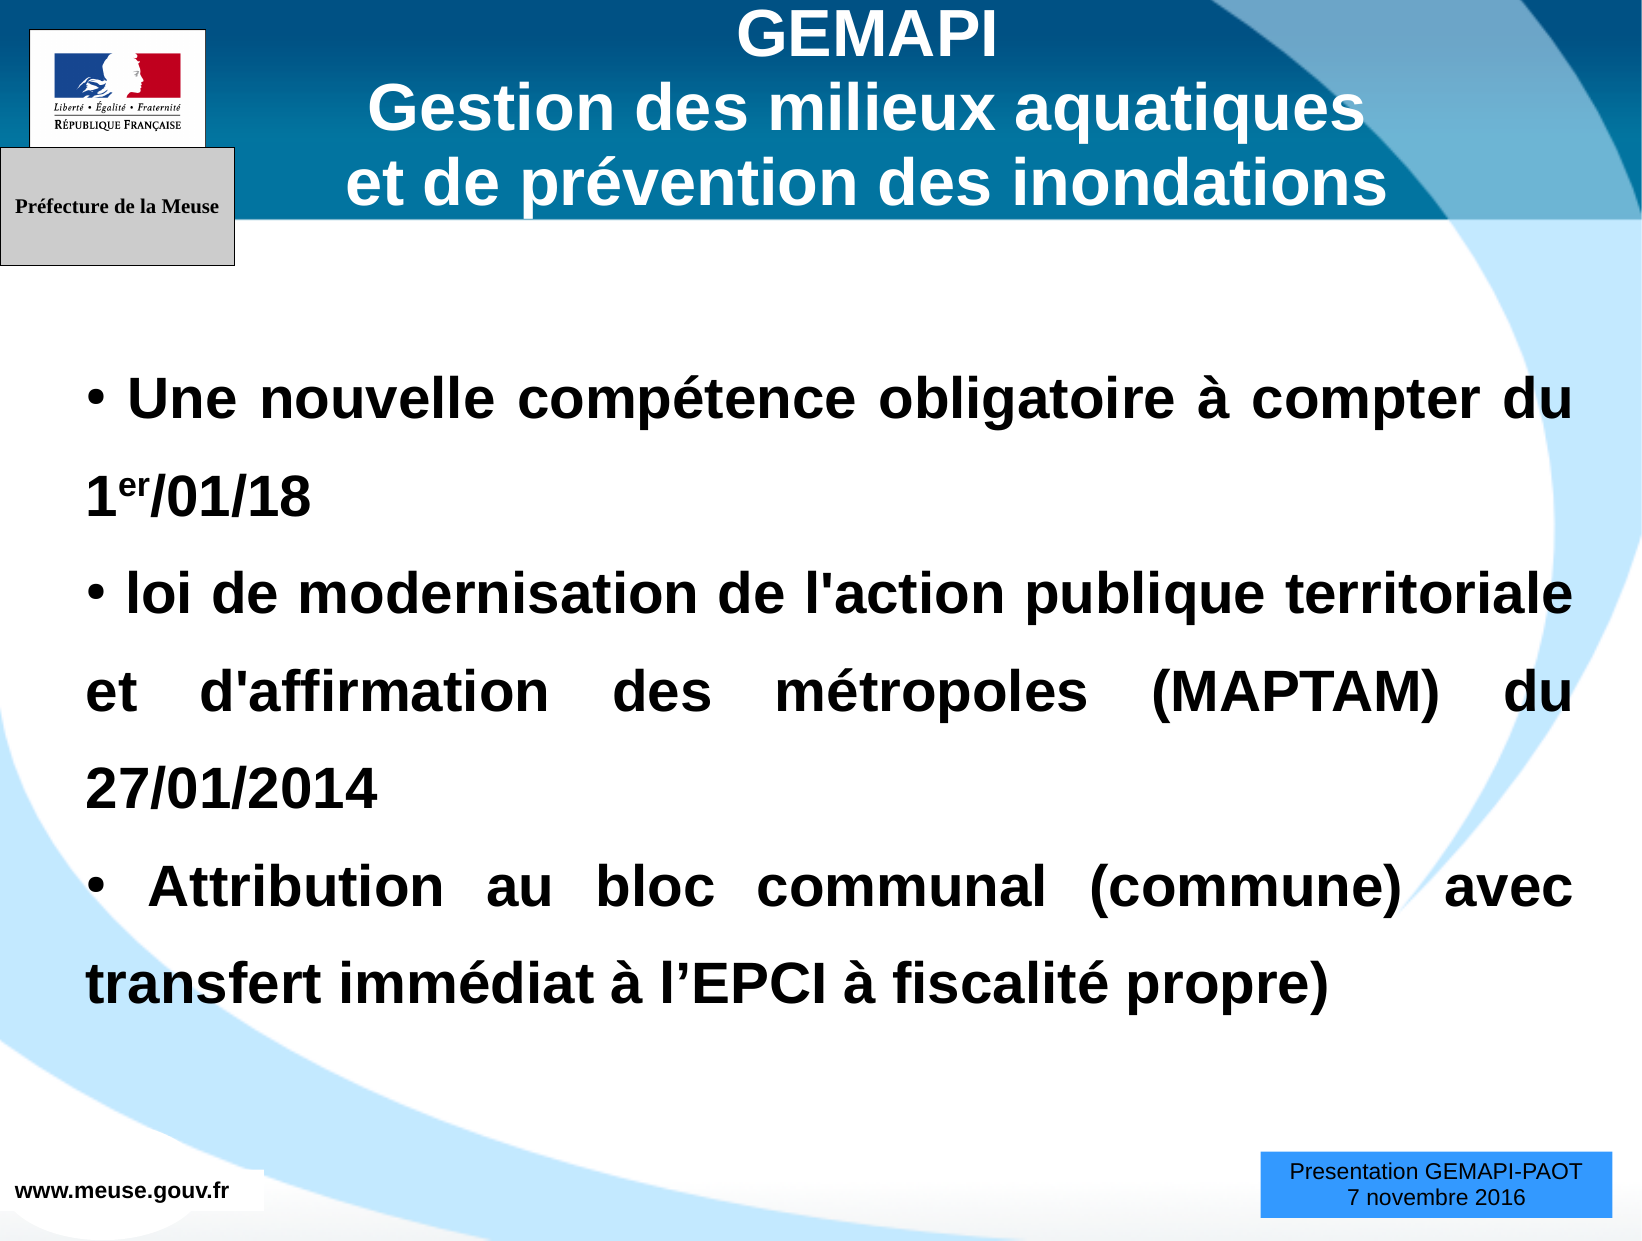

GEMAPI
Gestion des milieux aquatiques
et de prévention des inondations
 Une nouvelle compétence obligatoire à compter du 1er/01/18
 loi de modernisation de l'action publique territoriale et d'affirmation des métropoles (MAPTAM) du 27/01/2014
 Attribution au bloc communal (commune) avec transfert immédiat à l’EPCI à fiscalité propre)